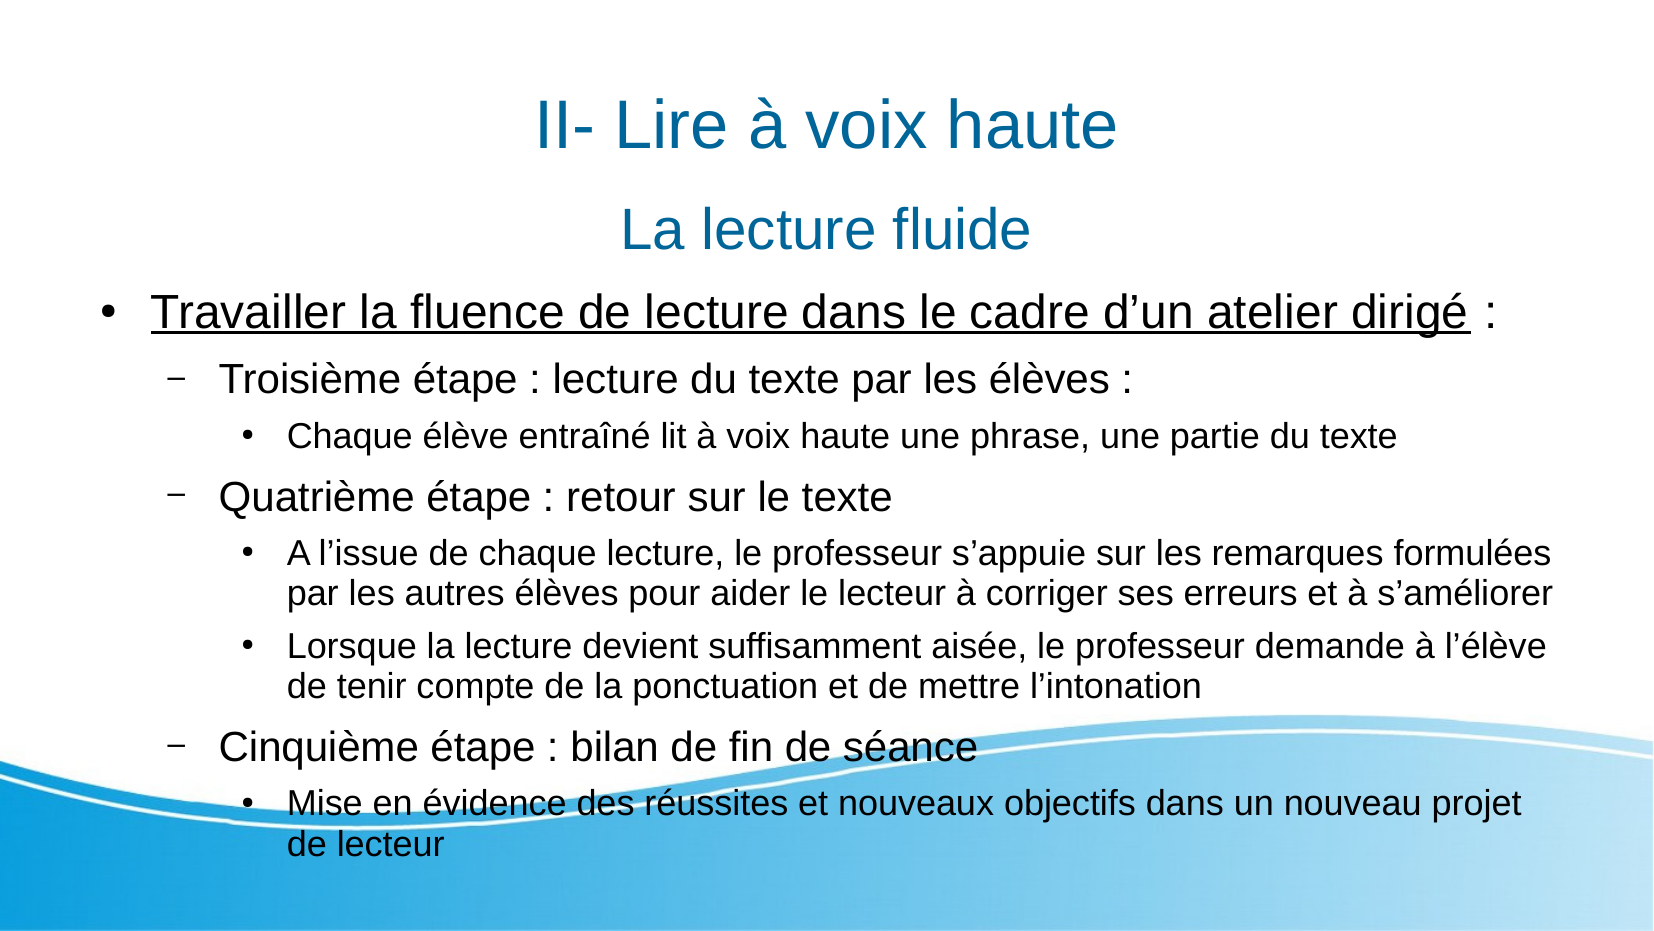

# II- Lire à voix haute
La lecture fluide
Travailler la fluence de lecture dans le cadre d’un atelier dirigé :
Troisième étape : lecture du texte par les élèves :
Chaque élève entraîné lit à voix haute une phrase, une partie du texte
Quatrième étape : retour sur le texte
A l’issue de chaque lecture, le professeur s’appuie sur les remarques formulées par les autres élèves pour aider le lecteur à corriger ses erreurs et à s’améliorer
Lorsque la lecture devient suffisamment aisée, le professeur demande à l’élève de tenir compte de la ponctuation et de mettre l’intonation
Cinquième étape : bilan de fin de séance
Mise en évidence des réussites et nouveaux objectifs dans un nouveau projet de lecteur